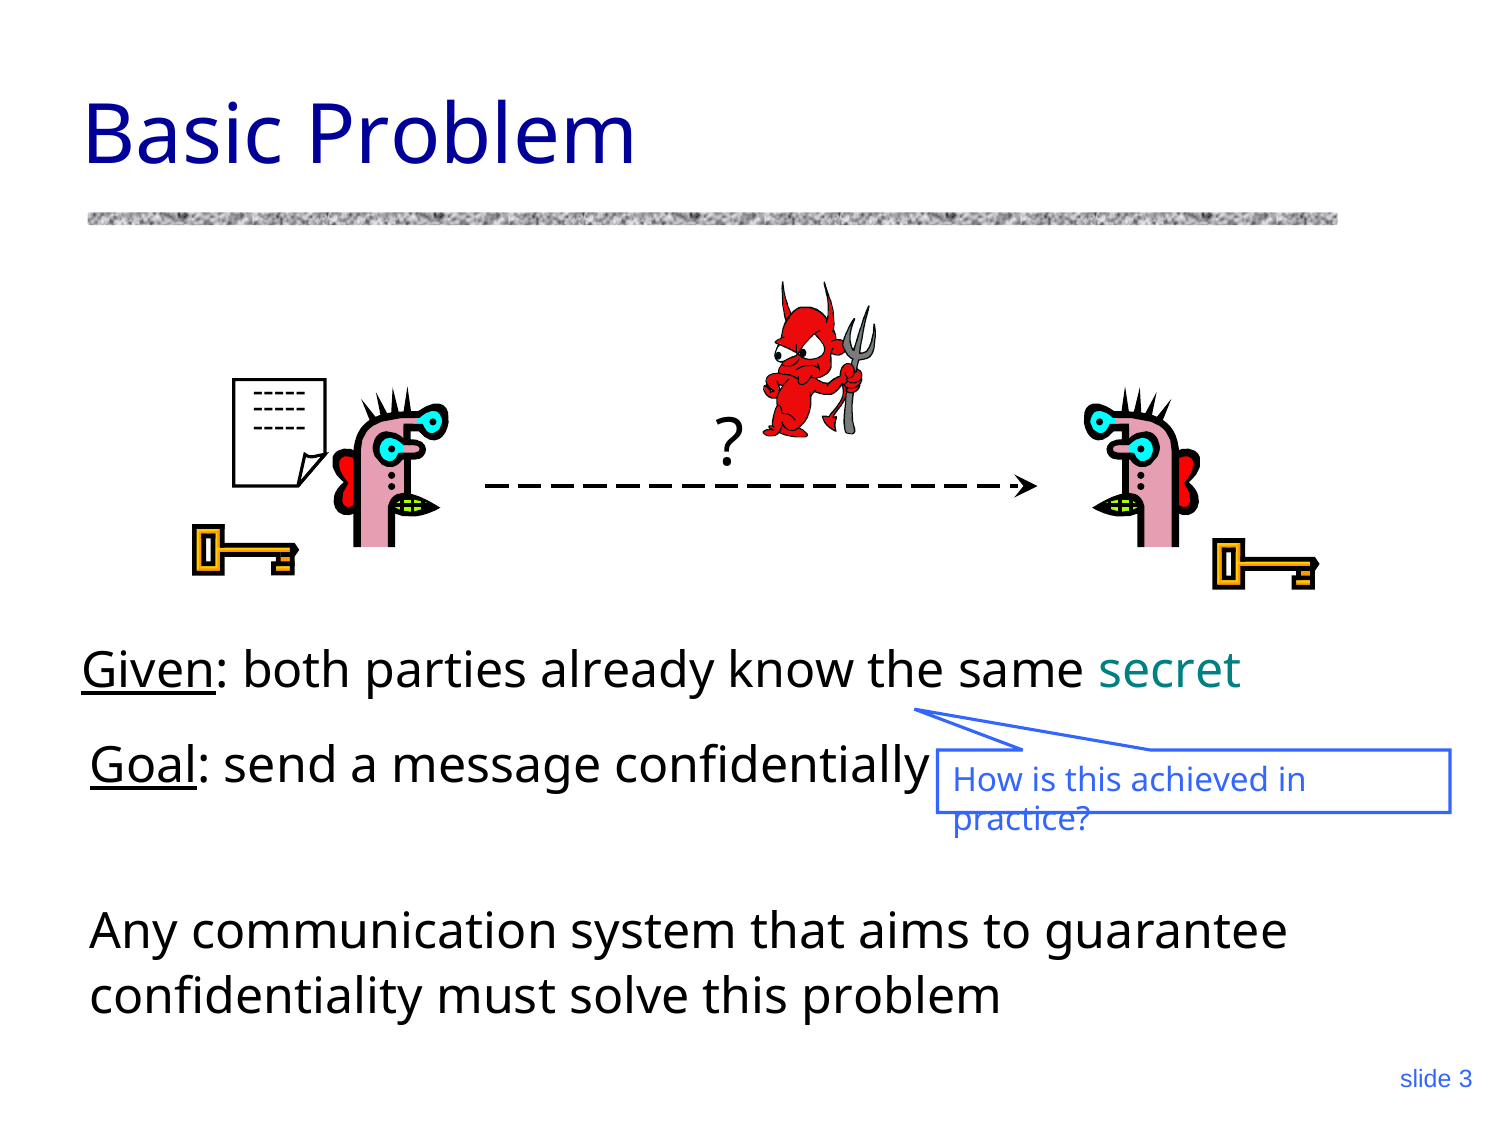

# Basic Problem
-----
-----
-----
?
Given: both parties already know the same secret
Goal: send a message confidentially
How is this achieved in practice?
Any communication system that aims to guarantee
confidentiality must solve this problem
slide 2